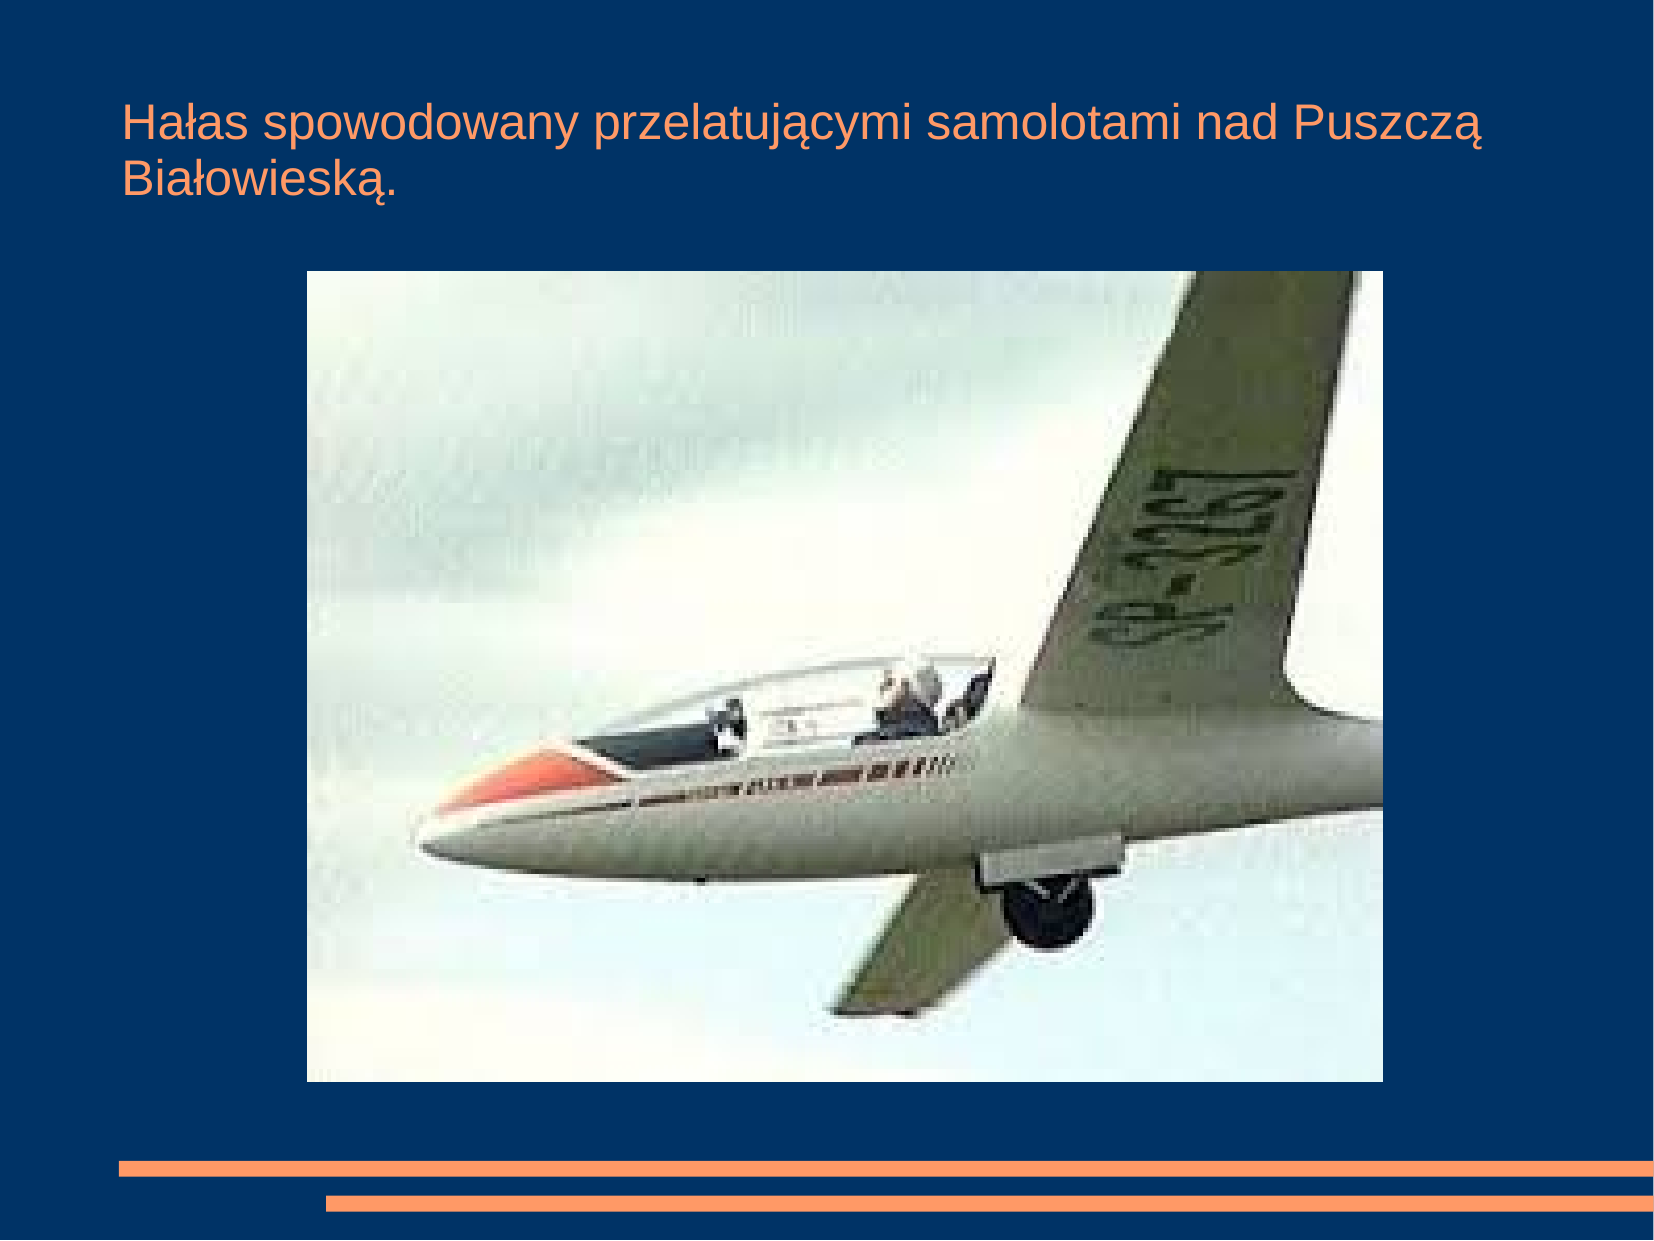

# Hałas spowodowany przelatującymi samolotami nad Puszczą Białowieską.